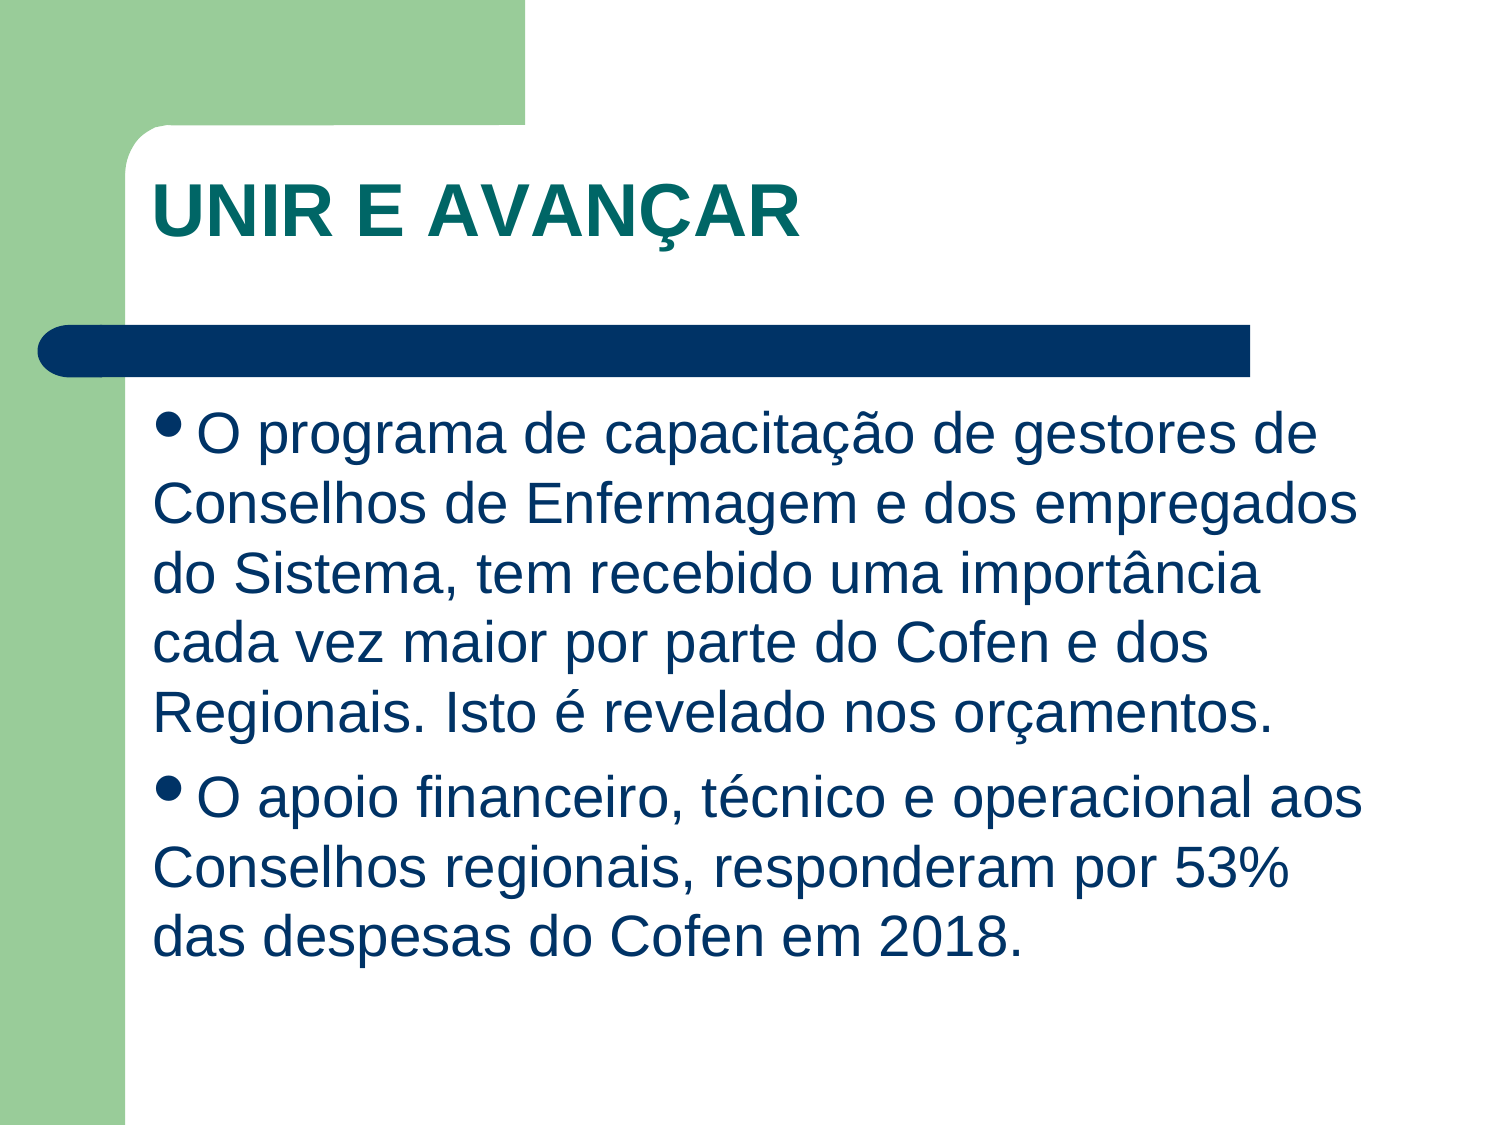

# UNIR E AVANÇAR
O programa de capacitação de gestores de Conselhos de Enfermagem e dos empregados do Sistema, tem recebido uma importância cada vez maior por parte do Cofen e dos Regionais. Isto é revelado nos orçamentos.
O apoio financeiro, técnico e operacional aos Conselhos regionais, responderam por 53% das despesas do Cofen em 2018.